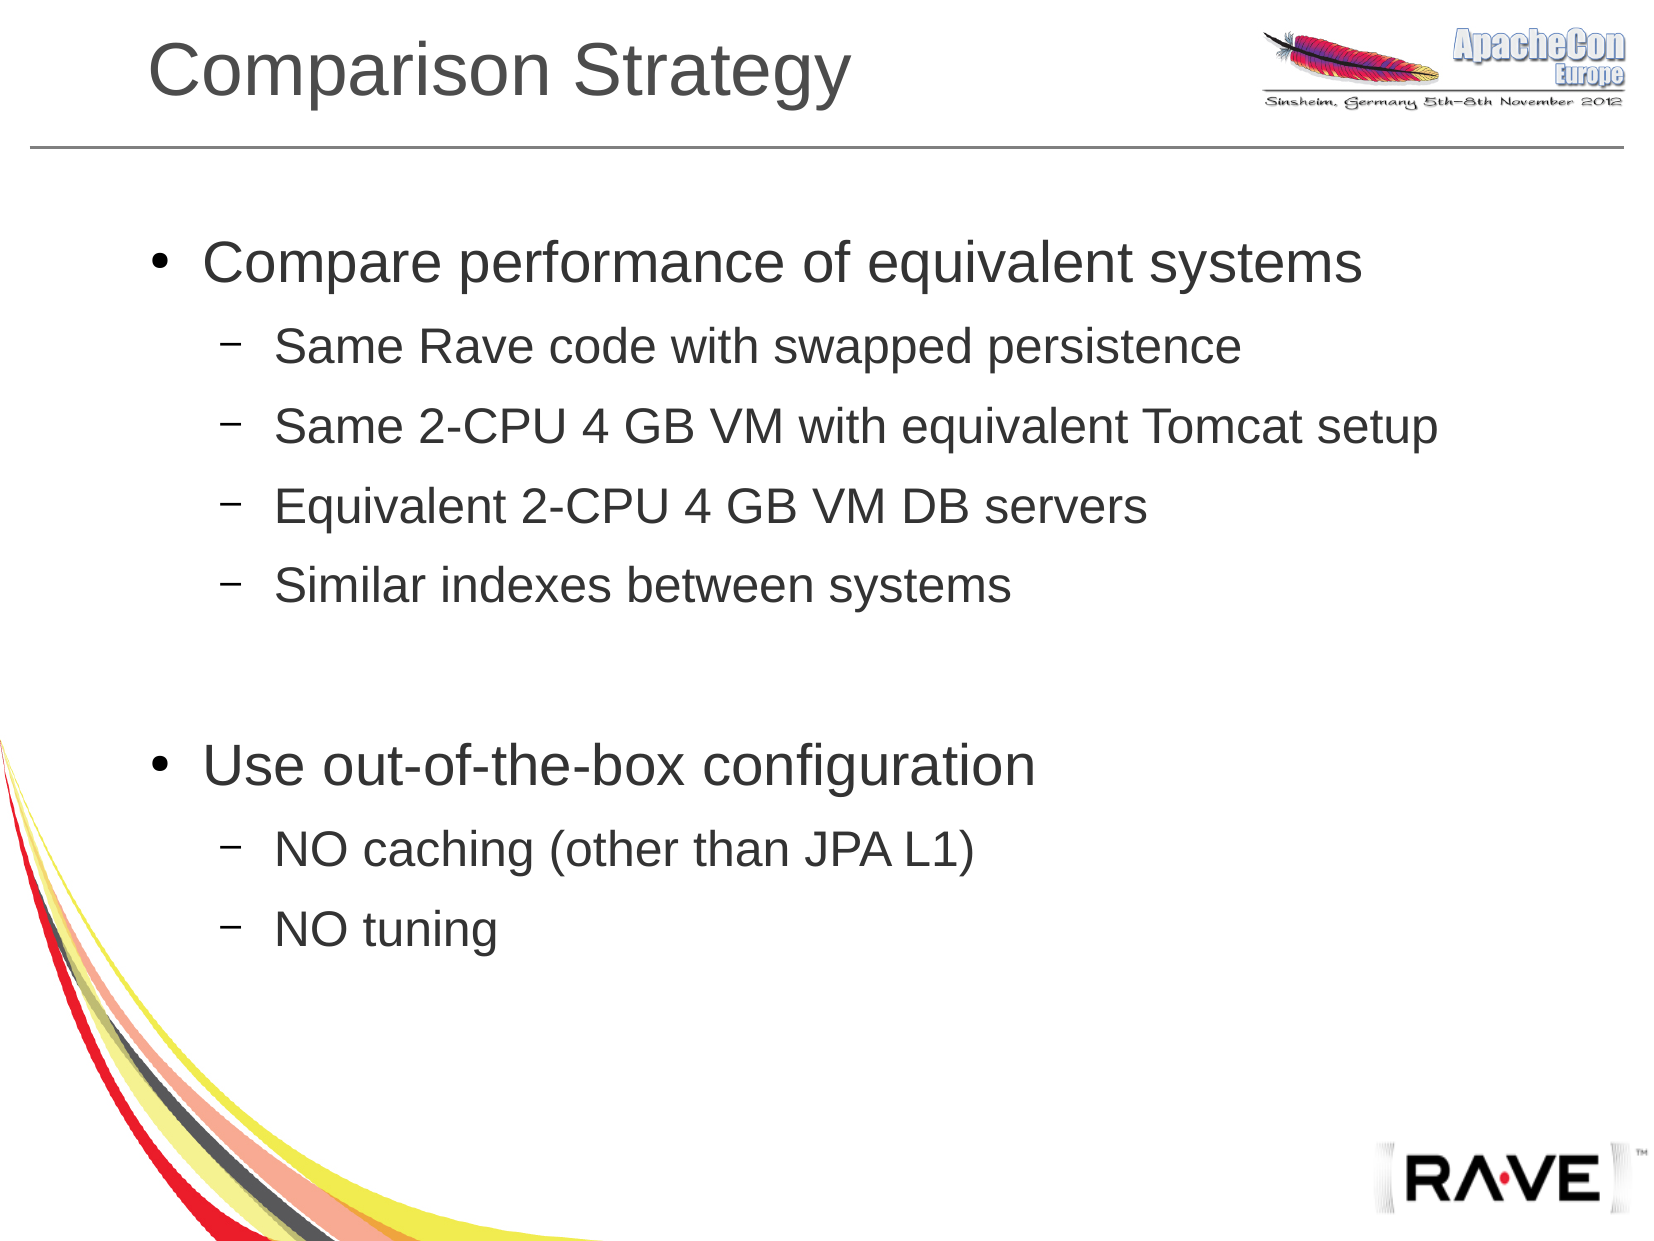

# Comparison Strategy
Compare performance of equivalent systems
Same Rave code with swapped persistence
Same 2-CPU 4 GB VM with equivalent Tomcat setup
Equivalent 2-CPU 4 GB VM DB servers
Similar indexes between systems
Use out-of-the-box configuration
NO caching (other than JPA L1)
NO tuning